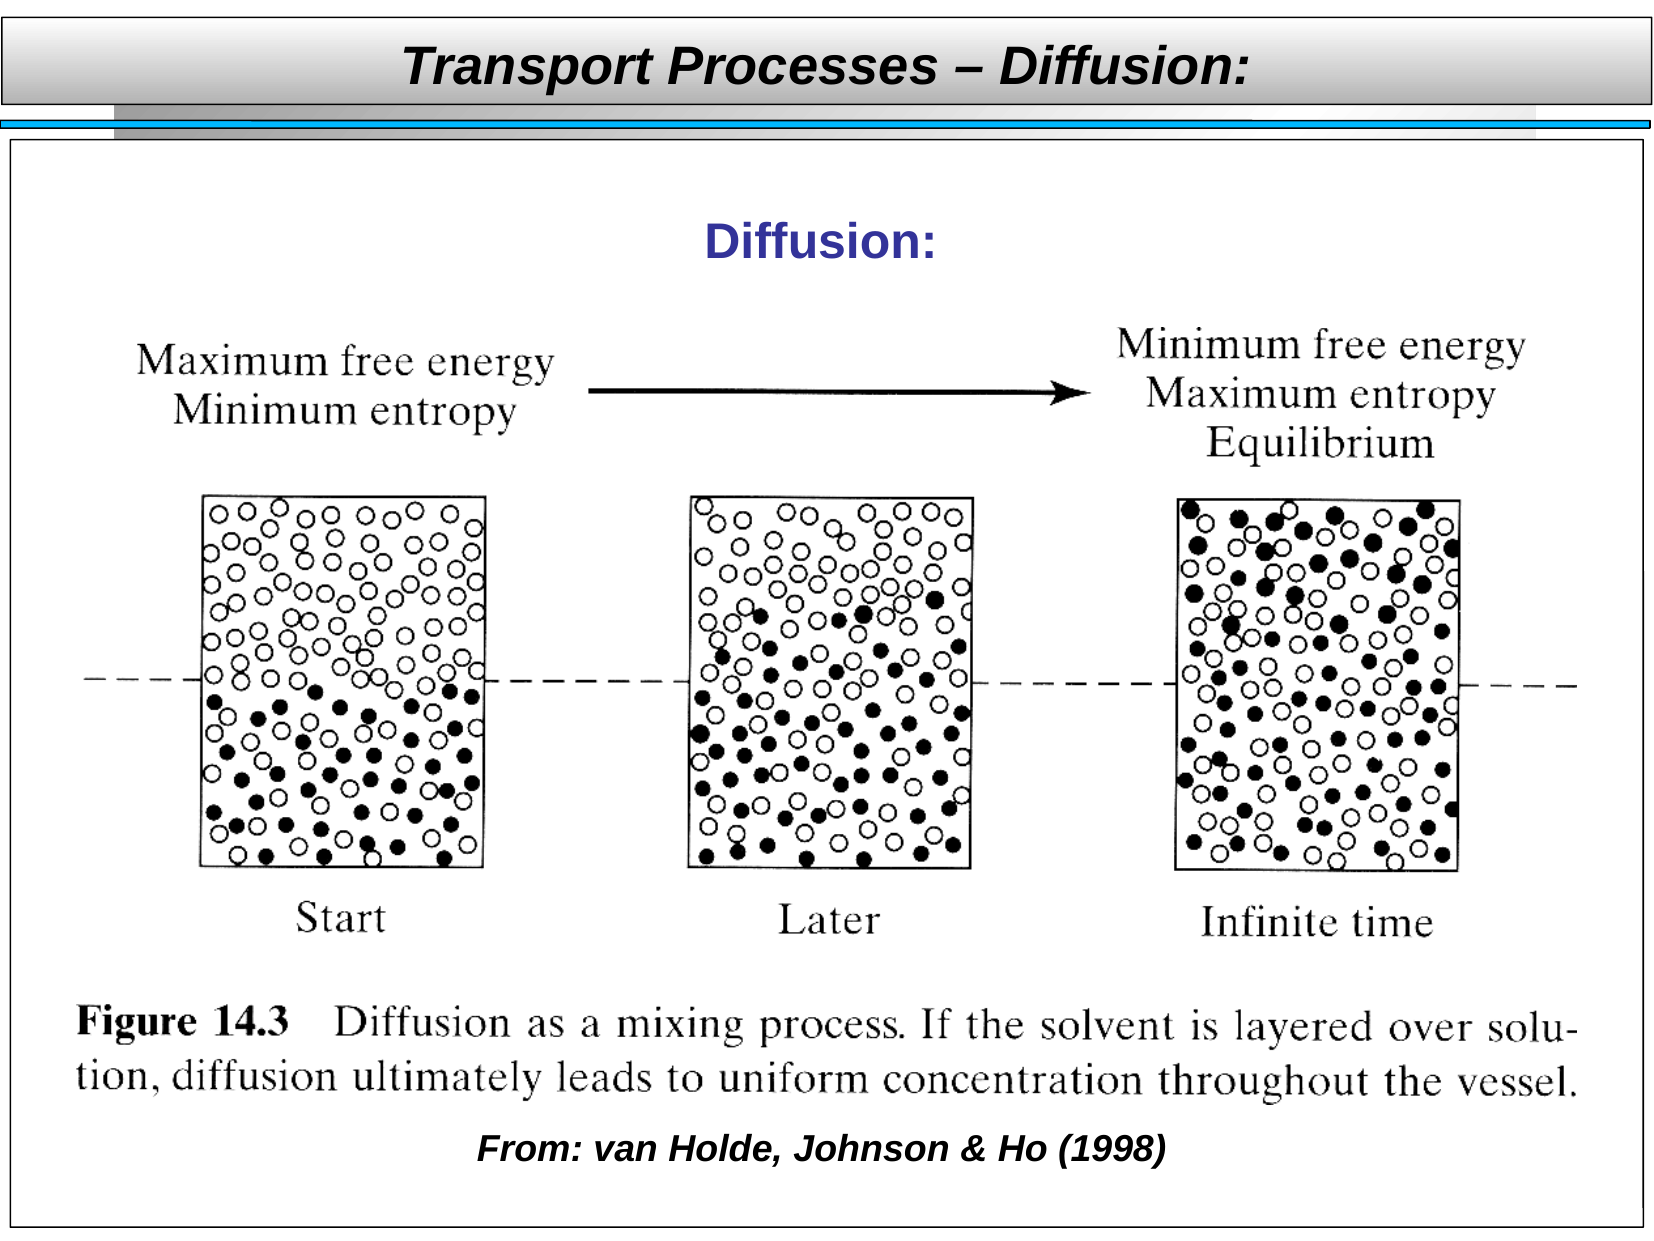

Transport Processes – Diffusion:
# Diffusion:
From: van Holde, Johnson & Ho (1998)